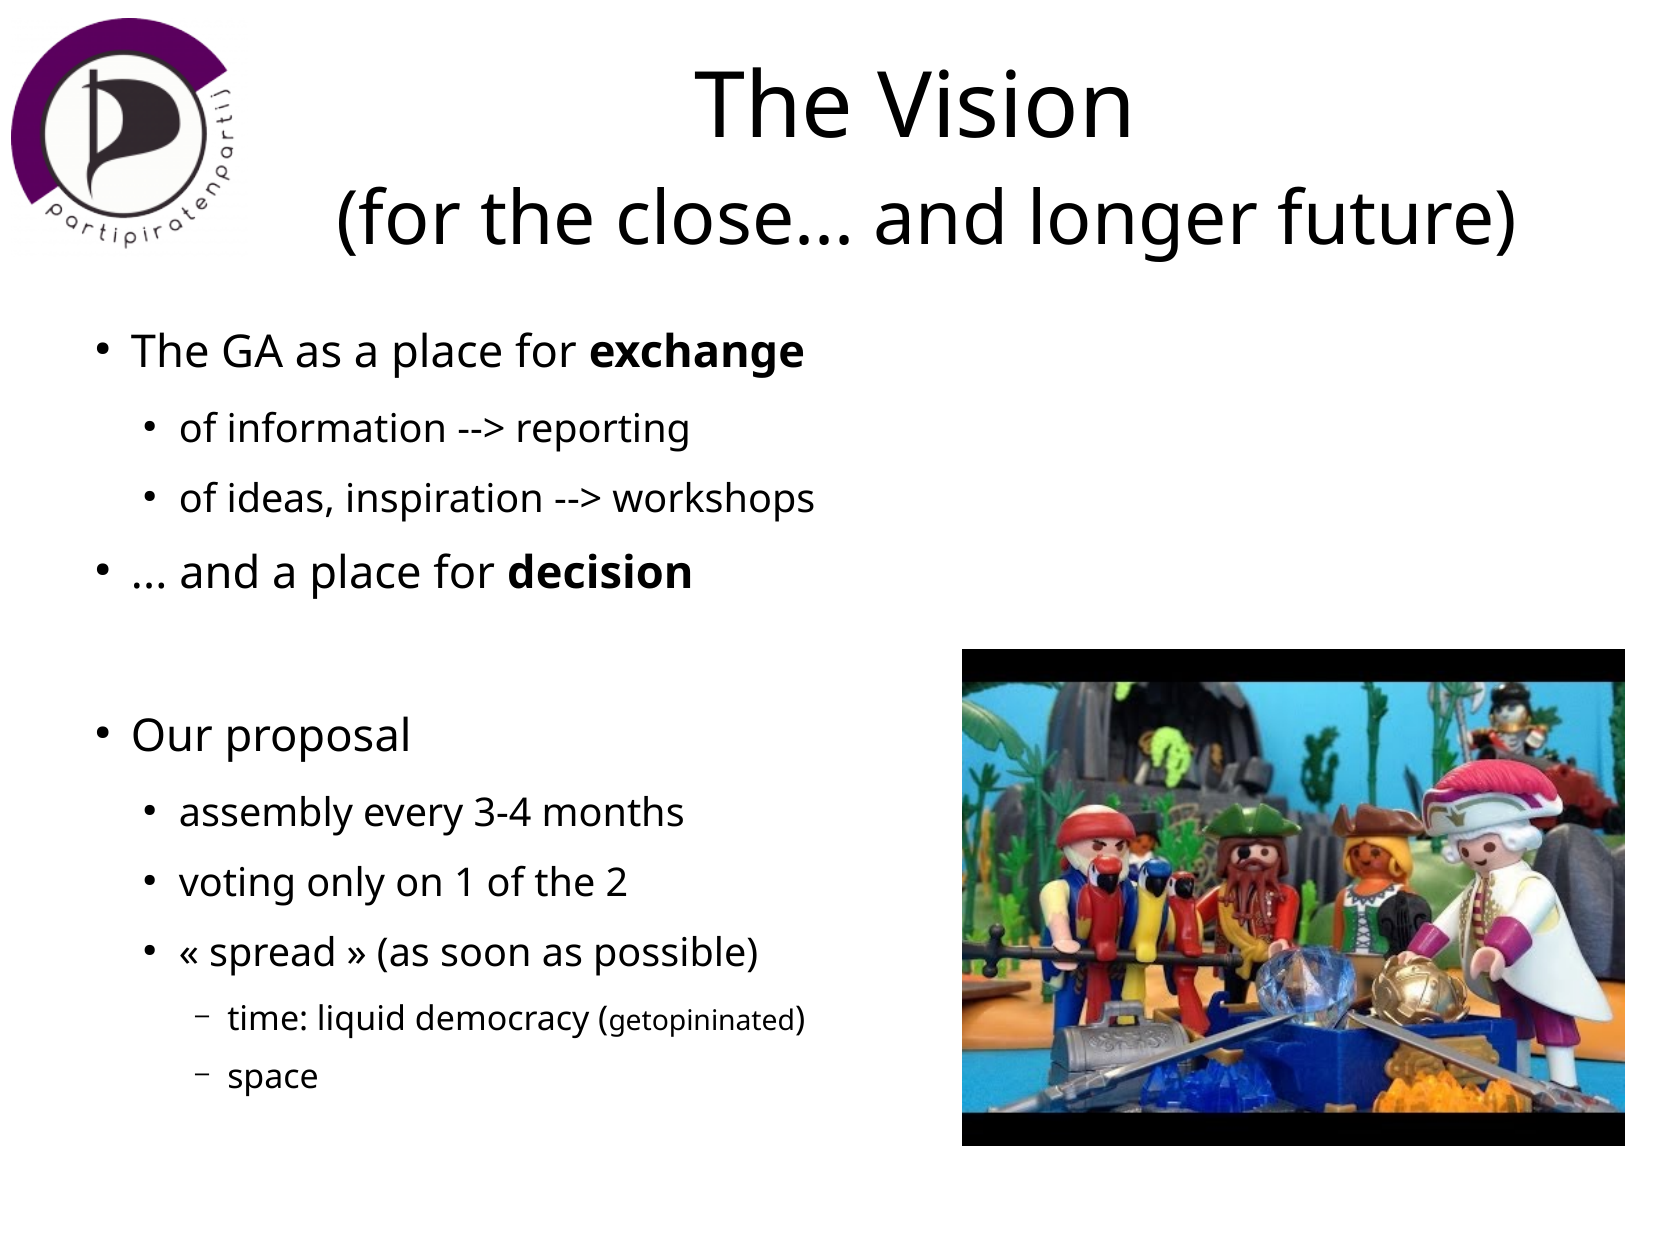

# The Vision (for the close... and longer future)
The GA as a place for exchange
of information --> reporting
of ideas, inspiration --> workshops
... and a place for decision
Our proposal
assembly every 3-4 months
voting only on 1 of the 2
« spread » (as soon as possible)
time: liquid democracy (getopininated)
space